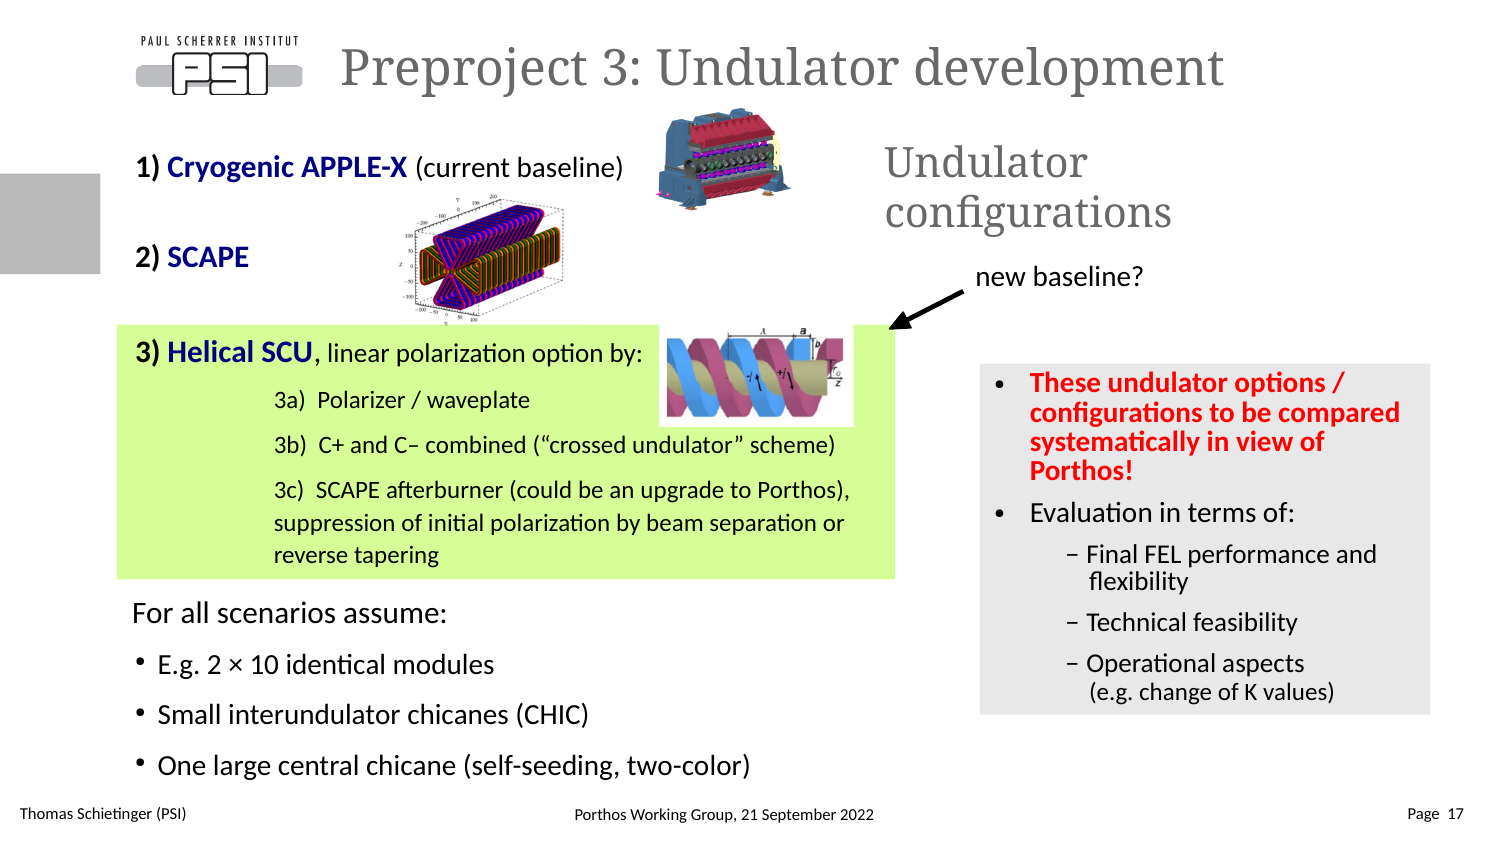

# Preproject 3: Undulator development
Undulator configurations
 Cryogenic APPLE-X (current baseline)
 SCAPE
 Helical SCU, linear polarization option by:
3a) Polarizer / waveplate
3b) C+ and C– combined (“crossed undulator” scheme)
3c) SCAPE afterburner (could be an upgrade to Porthos), suppression of initial polarization by beam separation or reverse tapering
new baseline?
These undulator options / configurations to be compared systematically in view of Porthos!
Evaluation in terms of:
– Final FEL performance and
 flexibility
– Technical feasibility
– Operational aspects
 (e.g. change of K values)
For all scenarios assume:
E.g. 2 × 10 identical modules
Small interundulator chicanes (CHIC)
One large central chicane (self-seeding, two-color)